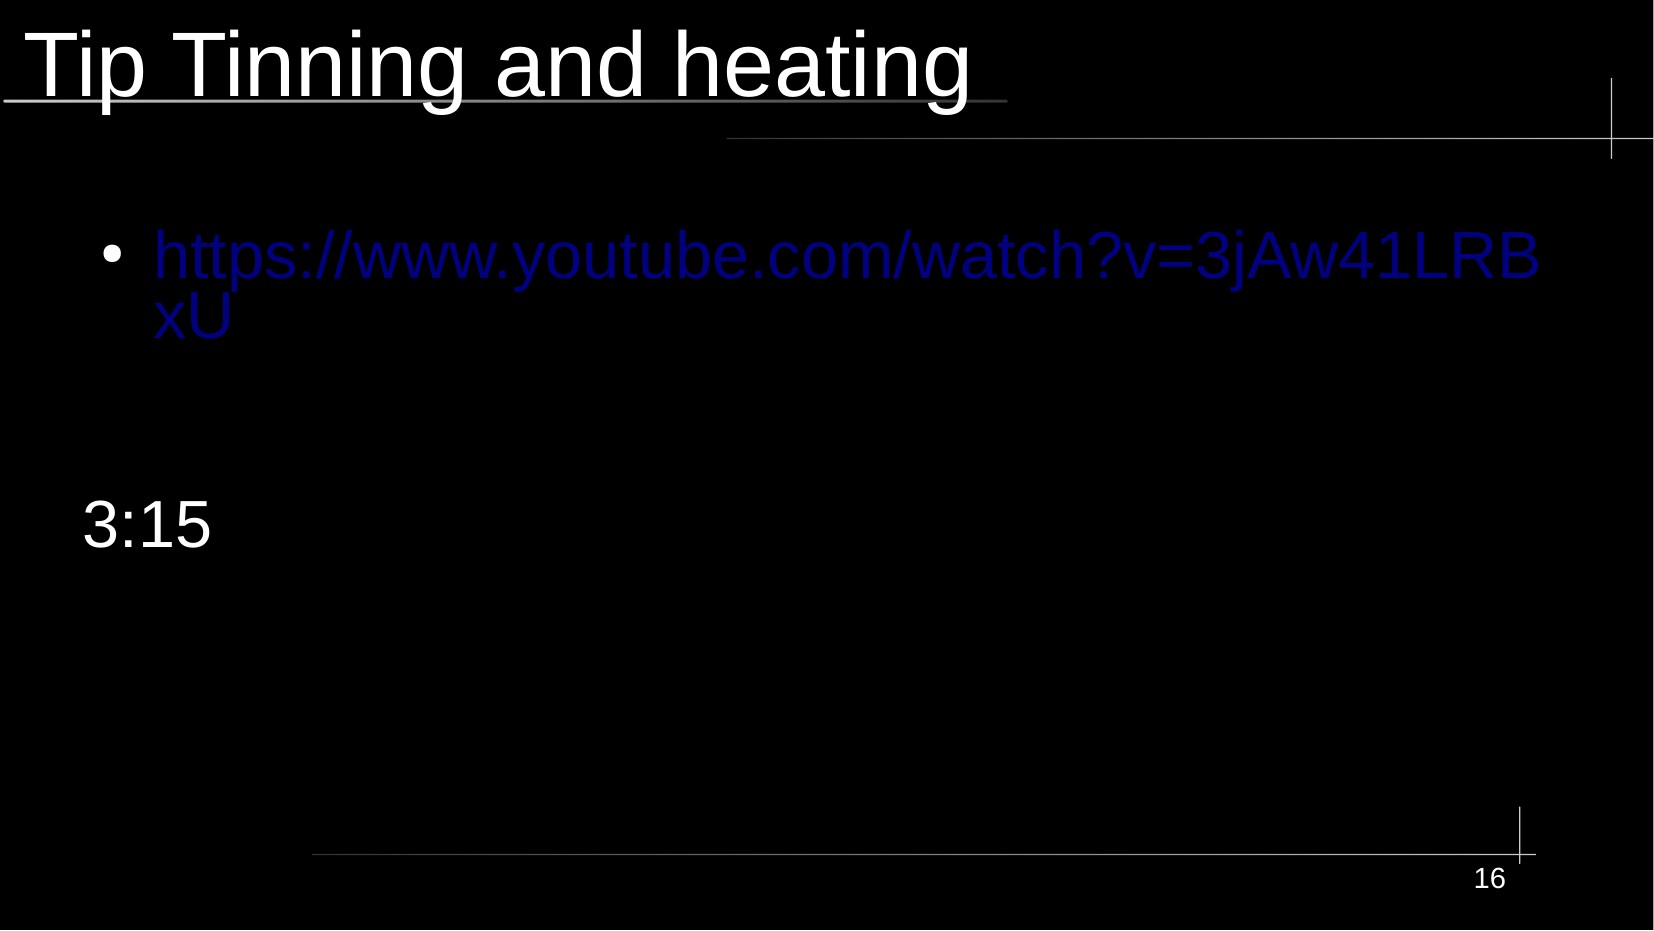

# Tip Tinning and heating
https://www.youtube.com/watch?v=3jAw41LRBxU
3:15
16